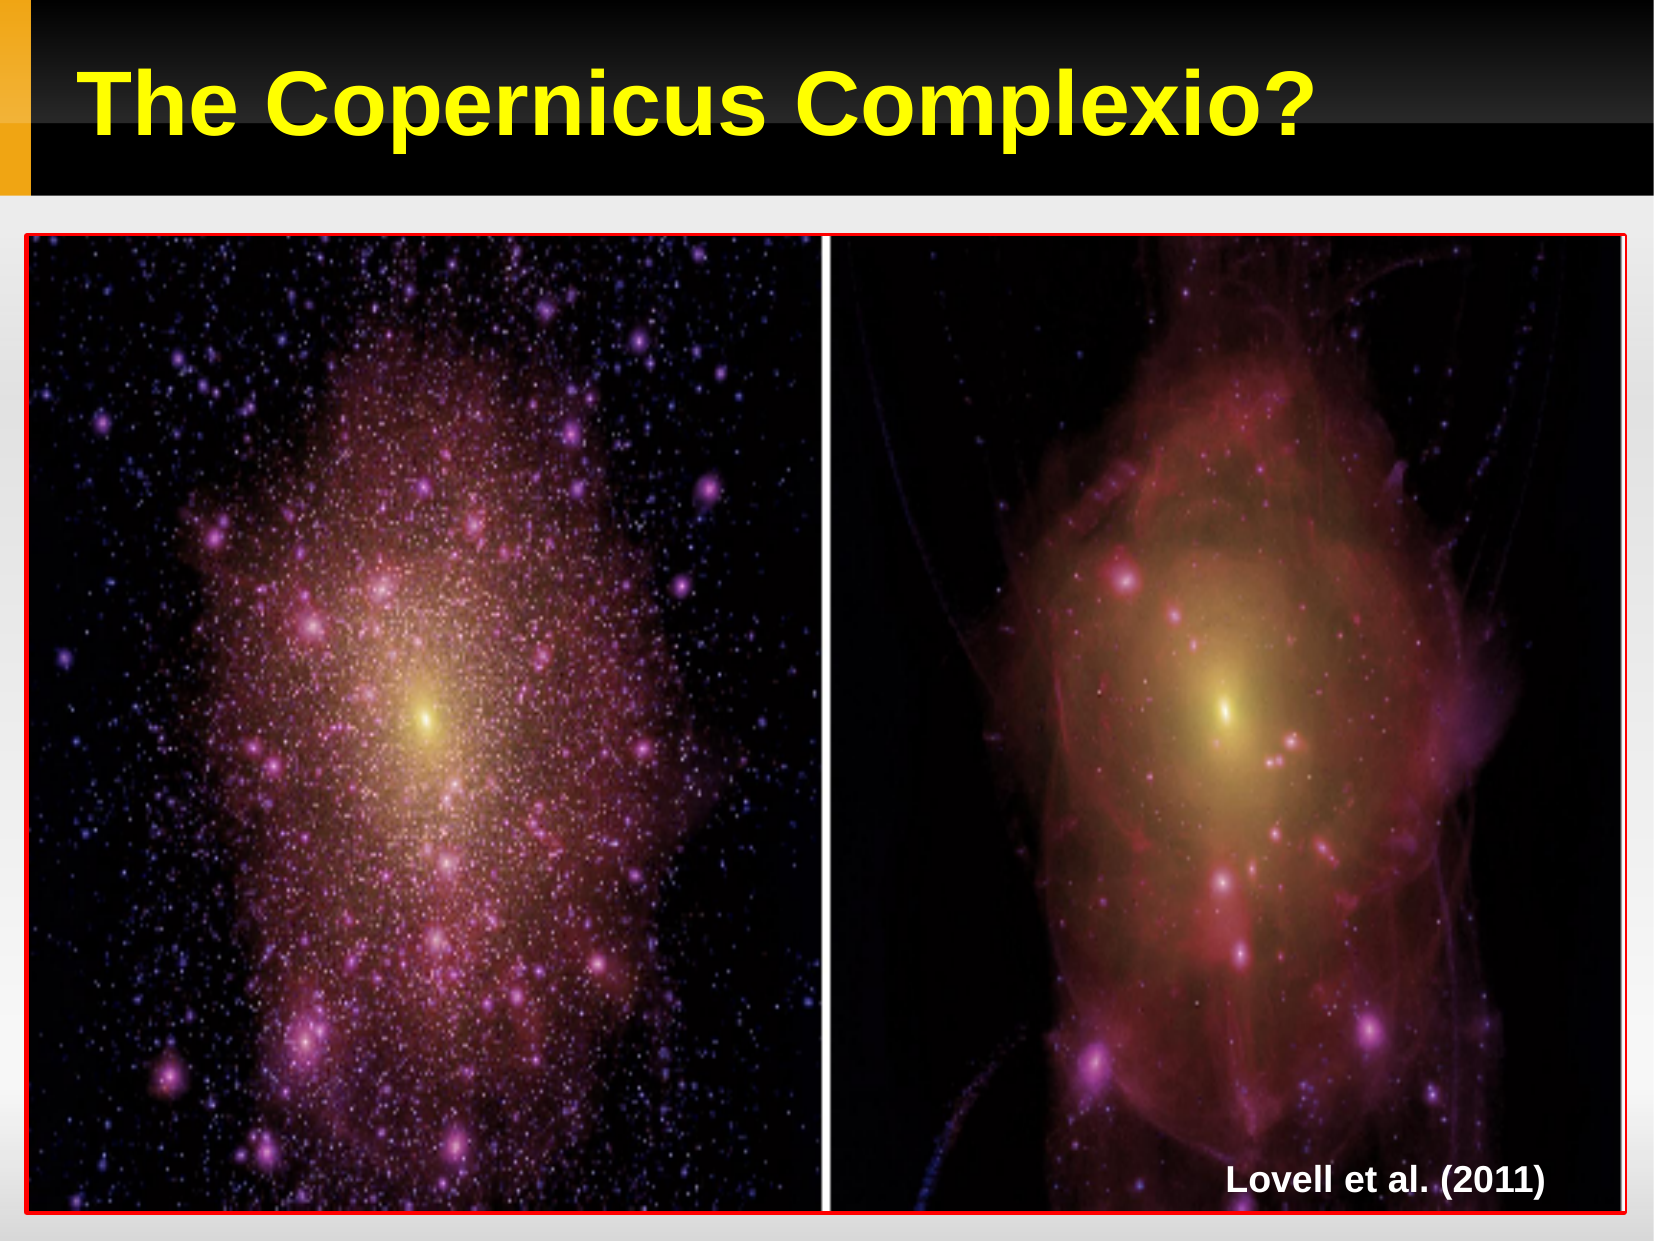

# The Copernicus Complexio?
The scientific motivation:
 The apparent darkness of massive Milky Way sub-haloes
 The role and the (in?)significance of the large-scale structure environment on DM haloes and galaxy formation&evolution
 The “small-scale” cosmological test for the physical nature of the DM itself (cold, warm, interacting?)
Lovell et al. (2011)